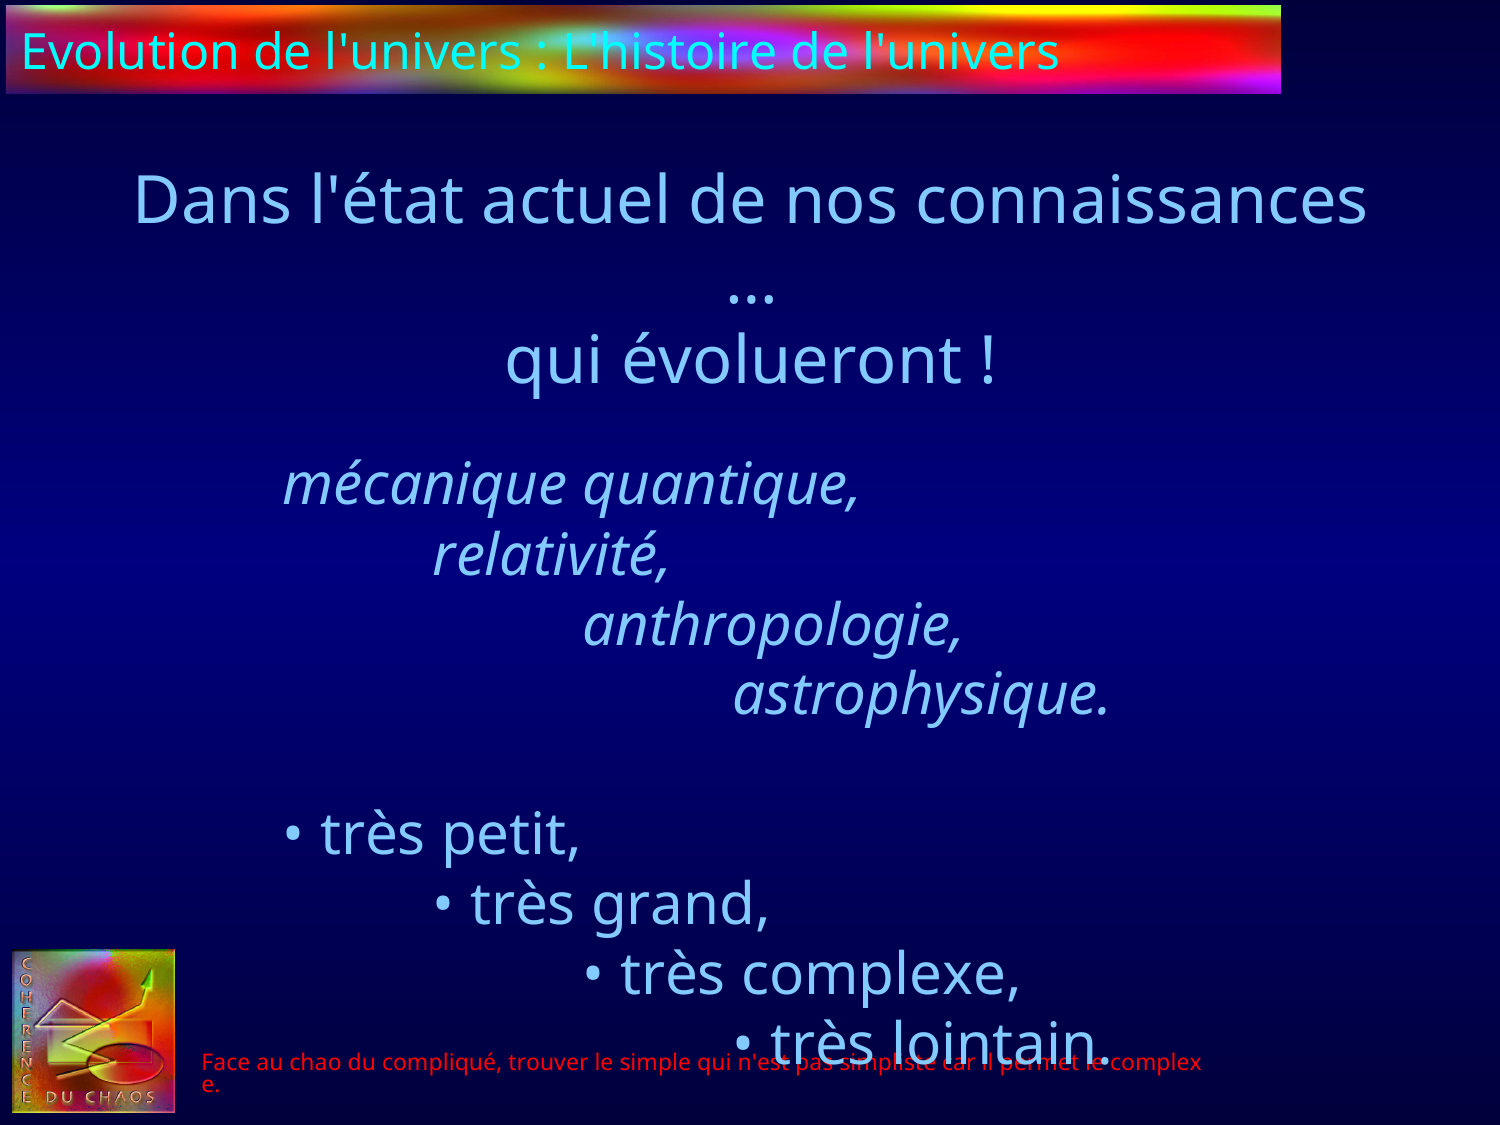

# Evolution de l'univers : L'histoire de l'univers
Dans l'état actuel de nos connaissances …
qui évolueront !
	mécanique quantique,
		relativité,
			anthropologie,
				astrophysique.
	• très petit,
		• très grand,
			• très complexe,
				• très lointain.
Face au chao du compliqué, trouver le simple qui n'est pas simpliste car il permet le complexe.